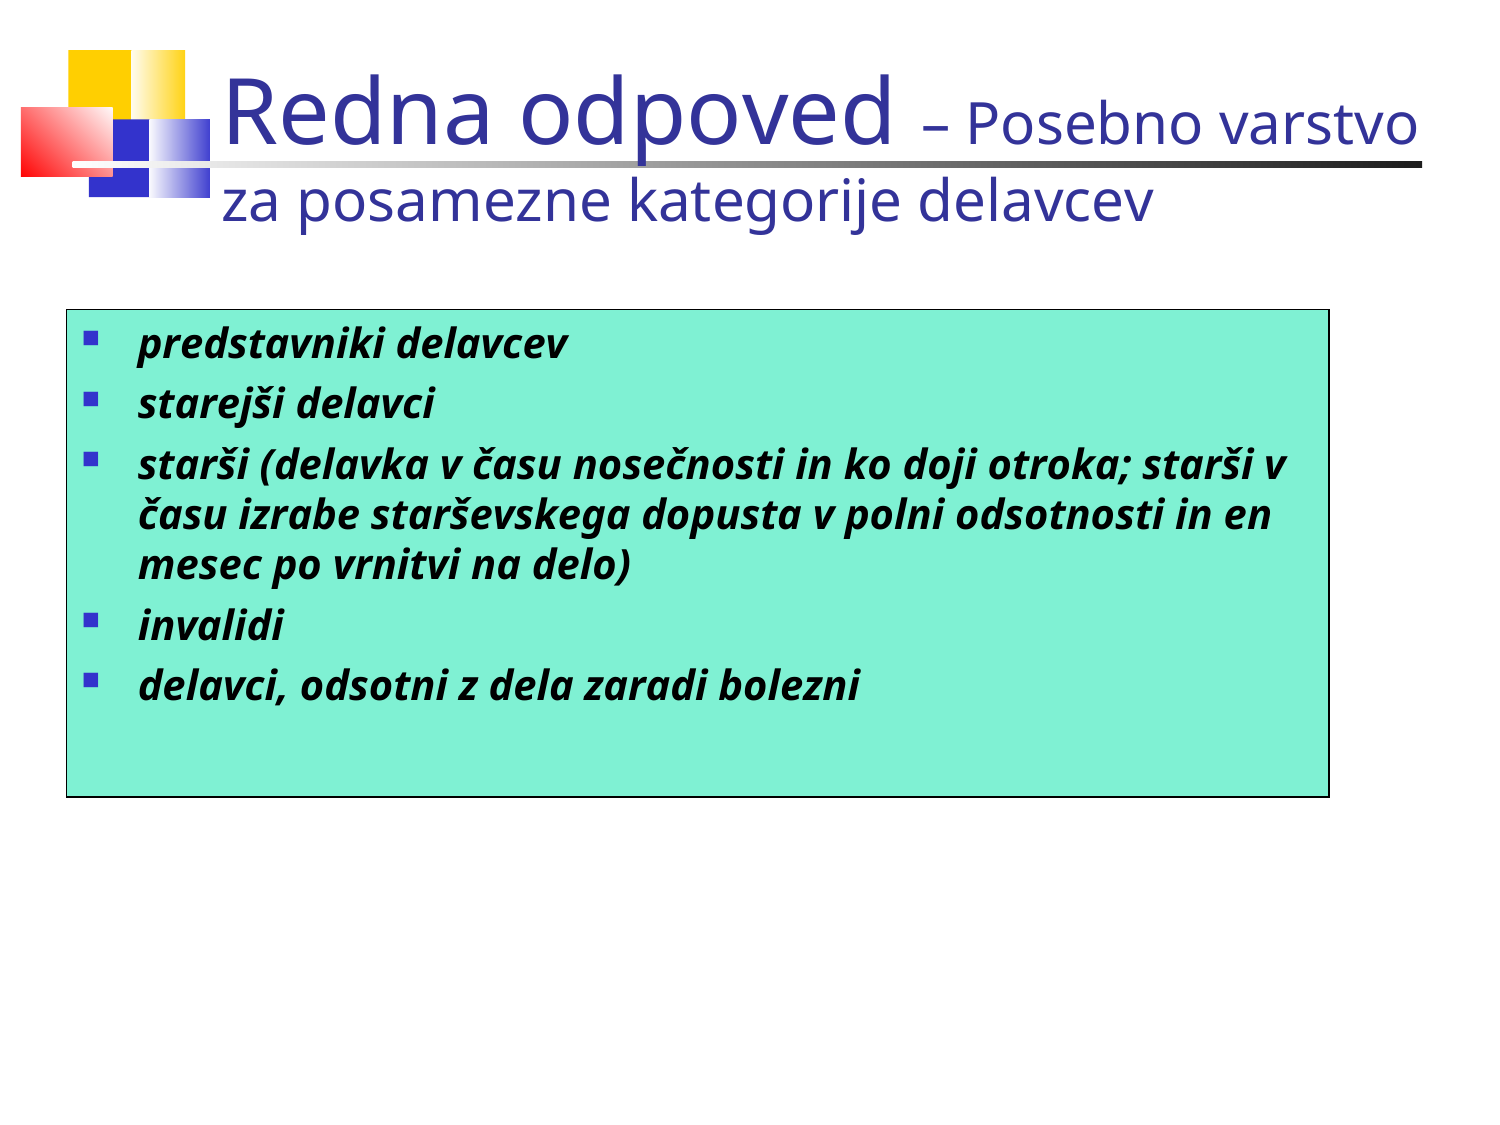

# Redna odpoved – Posebno varstvo za posamezne kategorije delavcev
predstavniki delavcev
starejši delavci
starši (delavka v času nosečnosti in ko doji otroka; starši v času izrabe starševskega dopusta v polni odsotnosti in en mesec po vrnitvi na delo)
invalidi
delavci, odsotni z dela zaradi bolezni